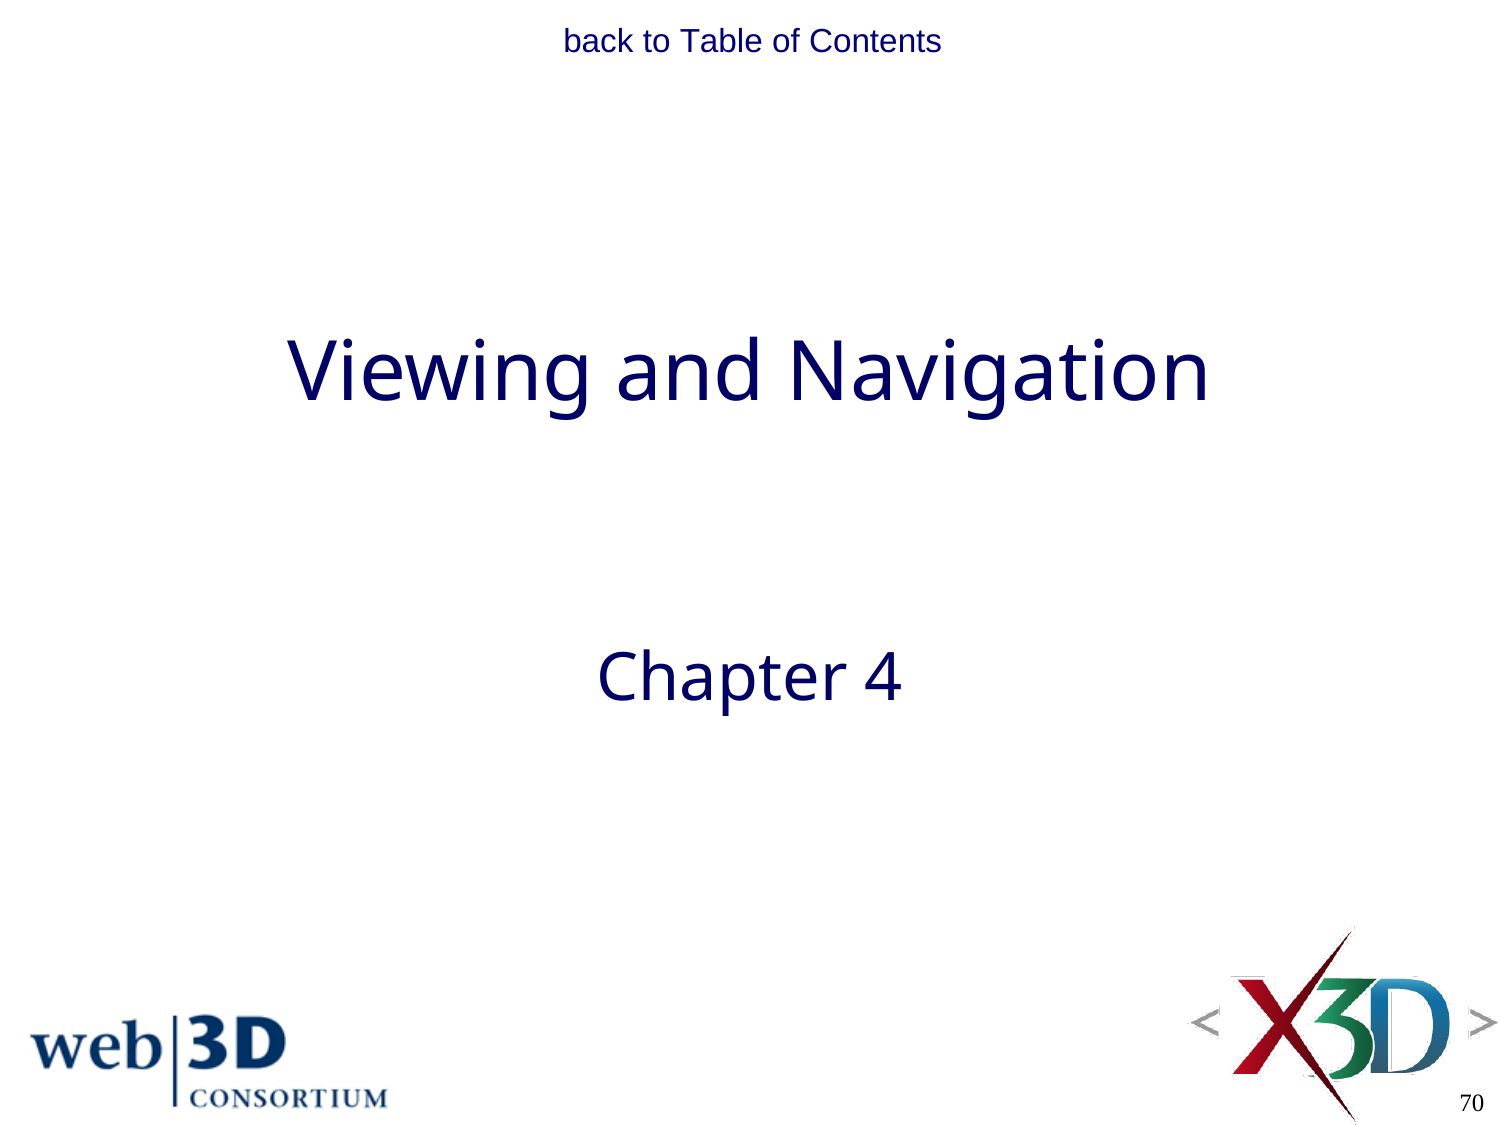

back to Table of Contents
# Viewing and Navigation Chapter 4